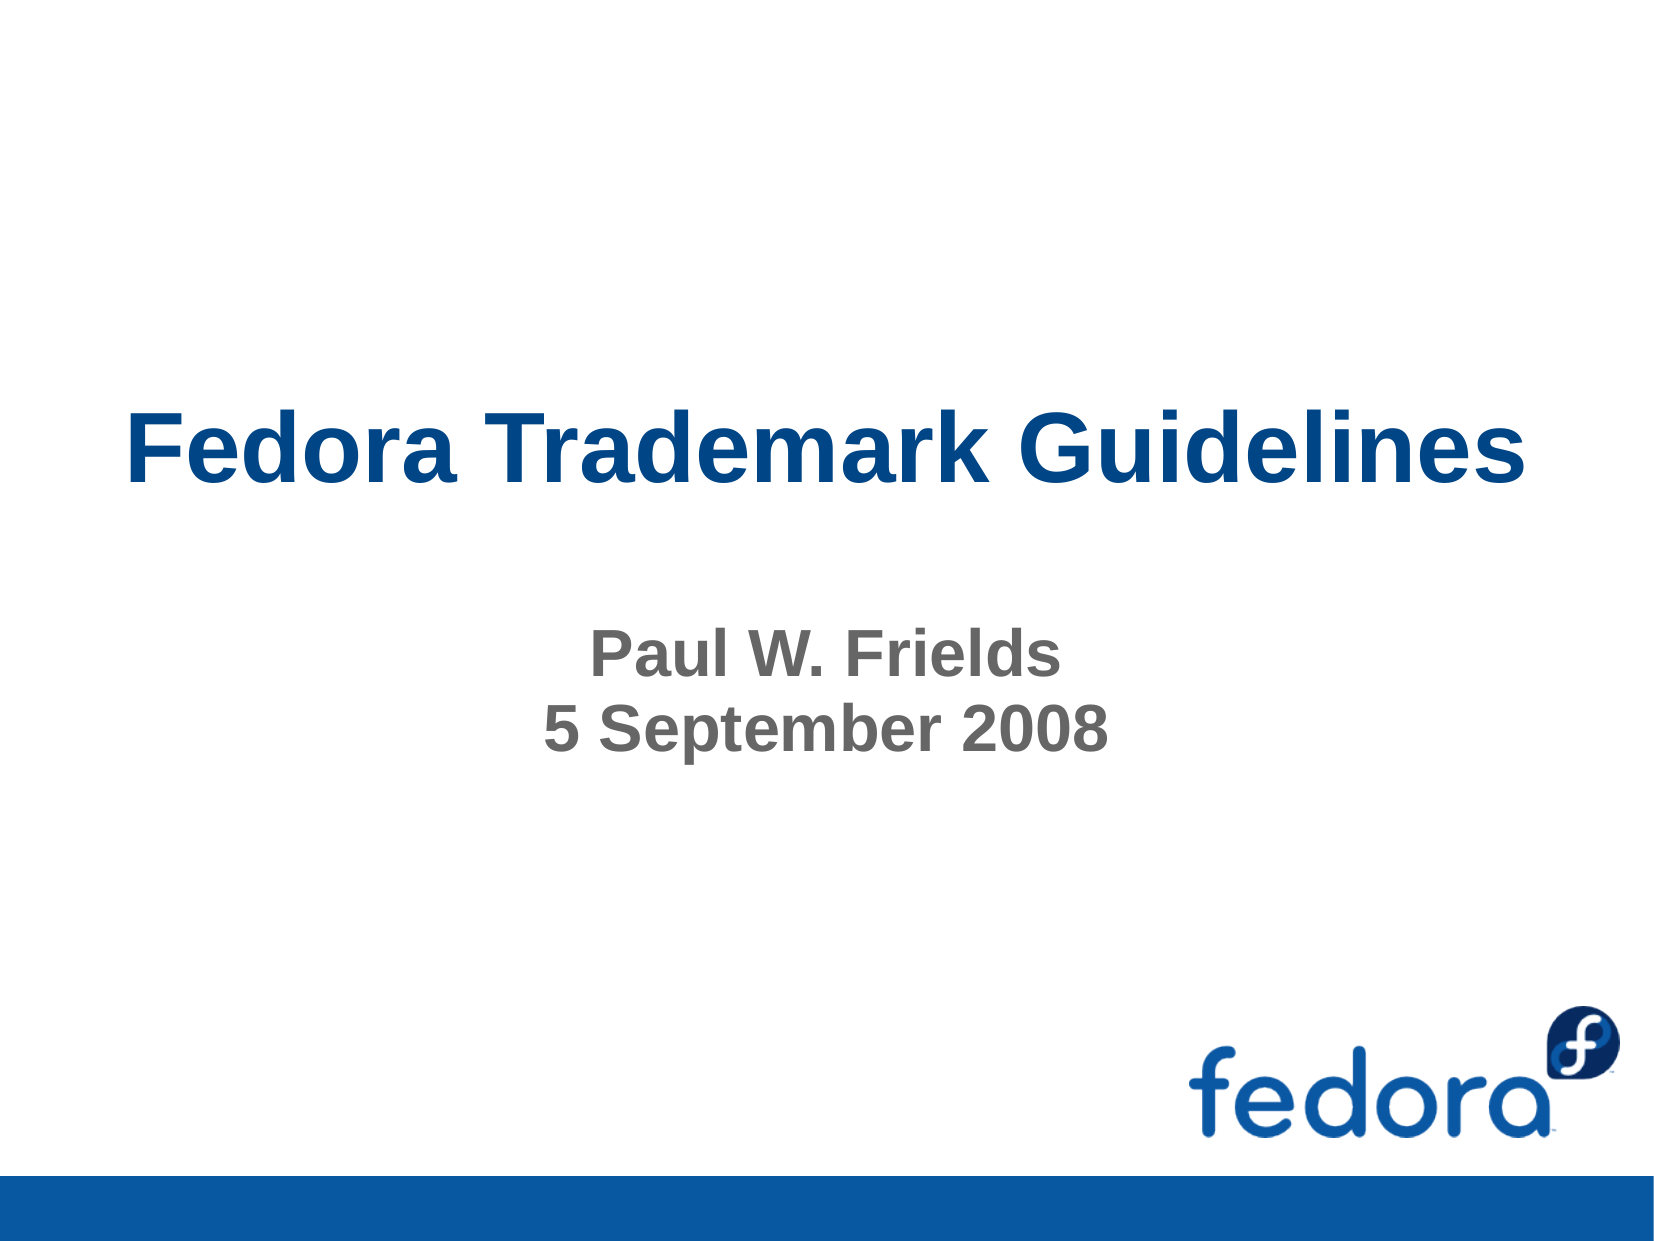

# Fedora Trademark Guidelines Paul W. Frields 5 September 2008